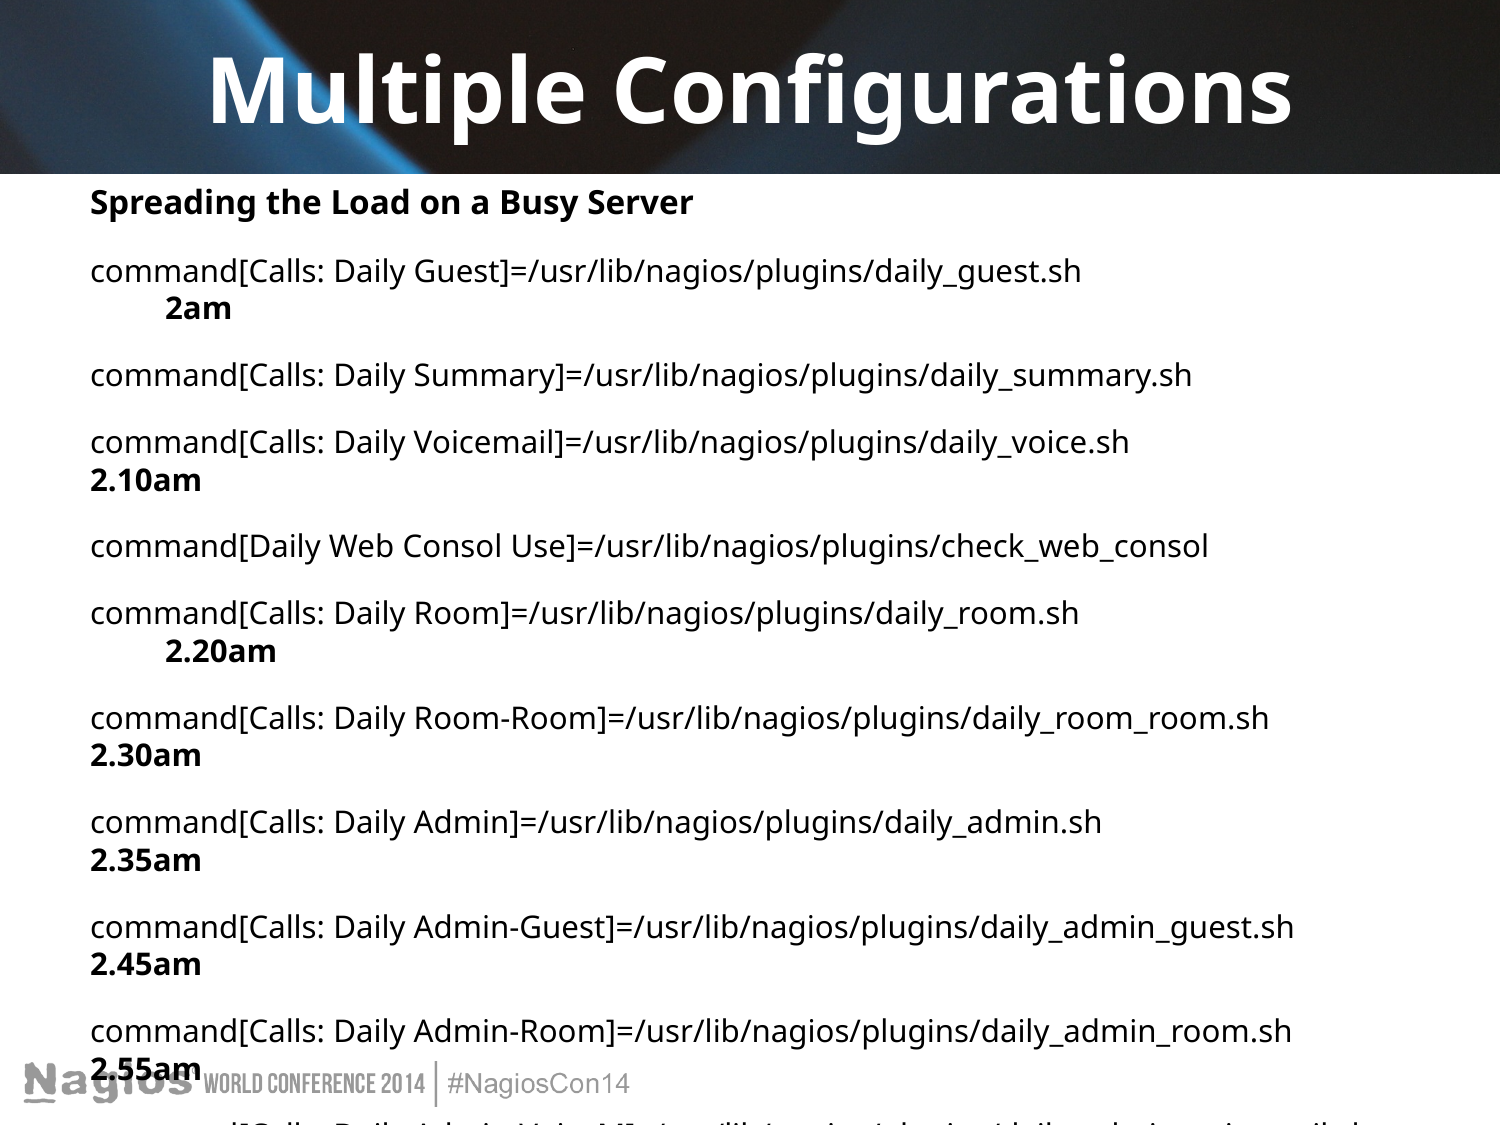

# Multiple Configurations
Spreading the Load on a Busy Server
command[Calls: Daily Guest]=/usr/lib/nagios/plugins/daily_guest.sh					 	2am
command[Calls: Daily Summary]=/usr/lib/nagios/plugins/daily_summary.sh
command[Calls: Daily Voicemail]=/usr/lib/nagios/plugins/daily_voice.sh					2.10am
command[Daily Web Consol Use]=/usr/lib/nagios/plugins/check_web_consol
command[Calls: Daily Room]=/usr/lib/nagios/plugins/daily_room.sh						2.20am
command[Calls: Daily Room-Room]=/usr/lib/nagios/plugins/daily_room_room.sh			2.30am
command[Calls: Daily Admin]=/usr/lib/nagios/plugins/daily_admin.sh					2.35am
command[Calls: Daily Admin-Guest]=/usr/lib/nagios/plugins/daily_admin_guest.sh		2.45am
command[Calls: Daily Admin-Room]=/usr/lib/nagios/plugins/daily_admin_room.sh		2.55am
command[Calls: Daily Admin-VoiceM]=/usr/lib/nagios/plugins/daily_admin_voicemail.sh	3.05am
command[Calls: Weekly Guest]=/usr/lib/nagios/plugins/weekly_guest.sh				 2.40am on Monday
command[Calls: Weekly Voicemail]=/usr/lib/nagios/plugins/weekly_voice.sh				2.50am on Monday
command[Calls: Weekly Room]=/usr/lib/nagios/plugins/weekly_room.sh				3am on Monday